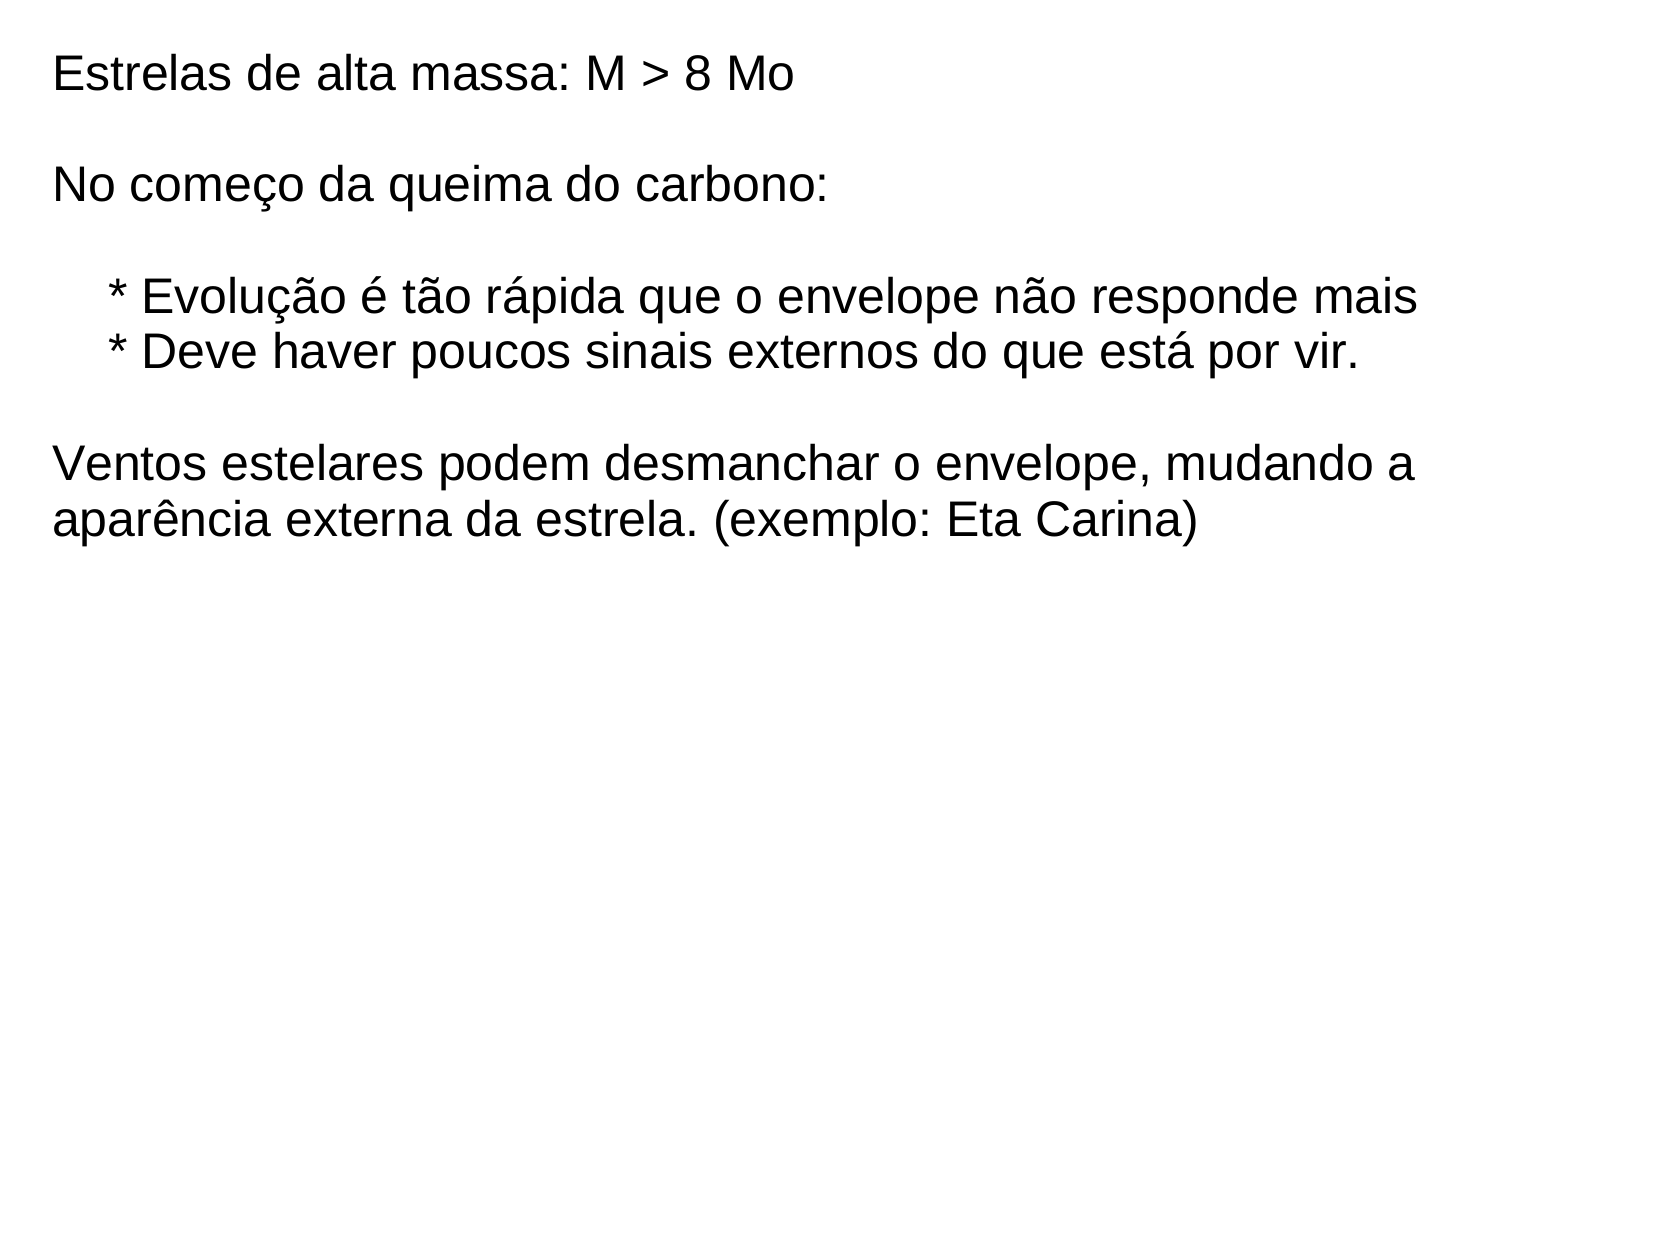

Estrelas de alta massa: M > 8 Mo
No começo da queima do carbono:
 * Evolução é tão rápida que o envelope não responde mais
 * Deve haver poucos sinais externos do que está por vir.
Ventos estelares podem desmanchar o envelope, mudando a aparência externa da estrela. (exemplo: Eta Carina)